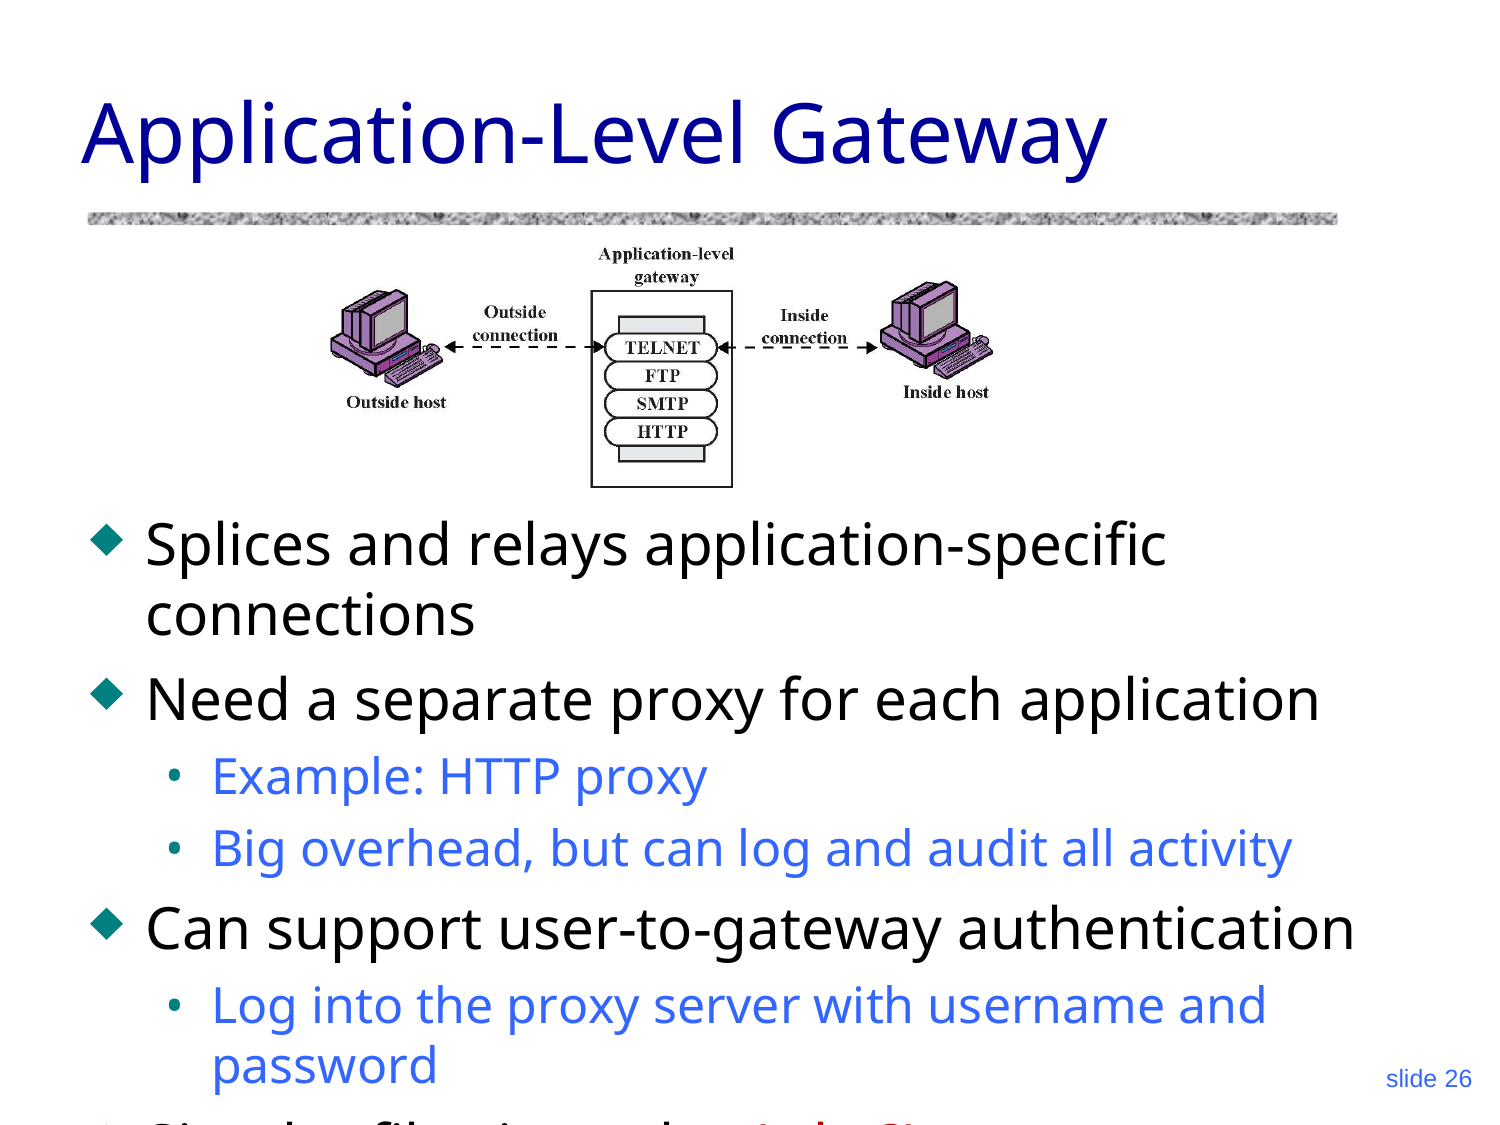

Application-Level Gateway
Splices and relays application-specific connections
Need a separate proxy for each application
Example: HTTP proxy
Big overhead, but can log and audit all activity
Can support user-to-gateway authentication
Log into the proxy server with username and password
Simpler filtering rules (why?)
slide